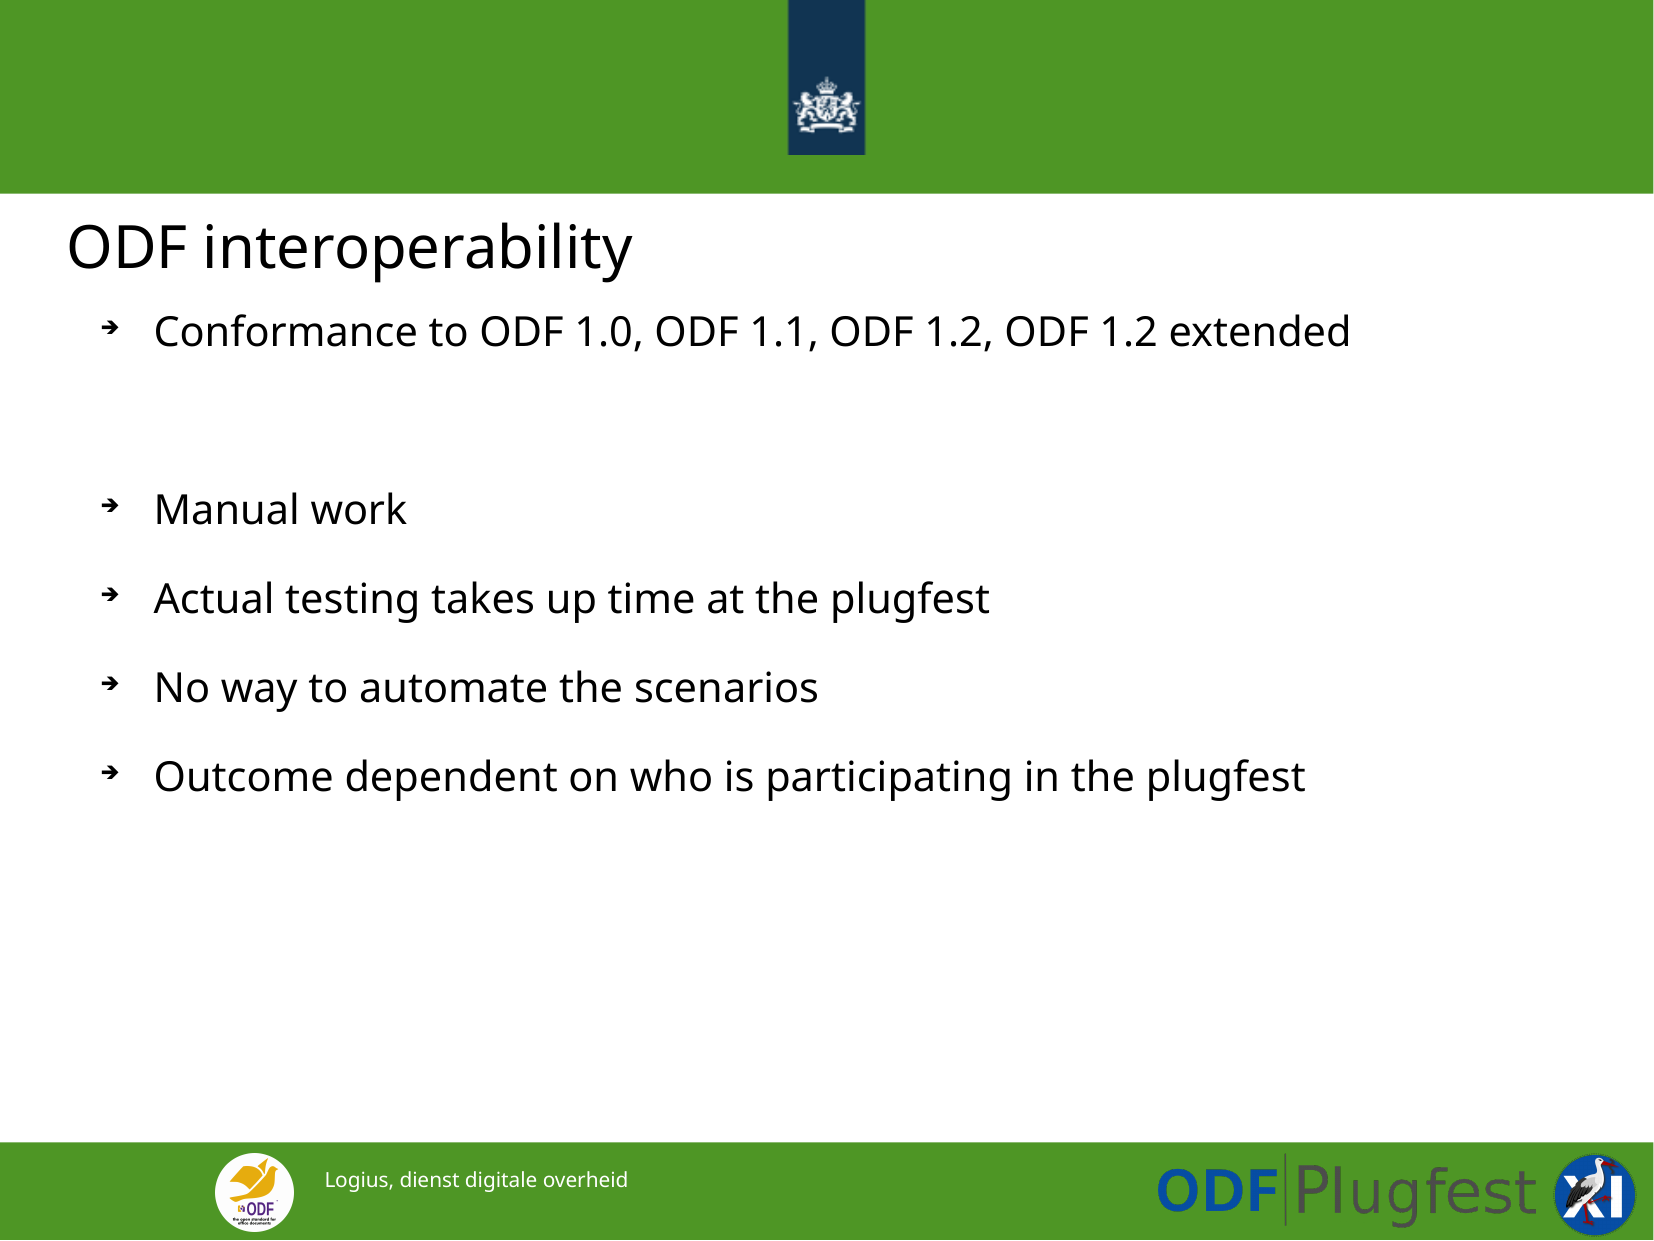

# ODF interoperability
Conformance to ODF 1.0, ODF 1.1, ODF 1.2, ODF 1.2 extended
Manual work
Actual testing takes up time at the plugfest
No way to automate the scenarios
Outcome dependent on who is participating in the plugfest